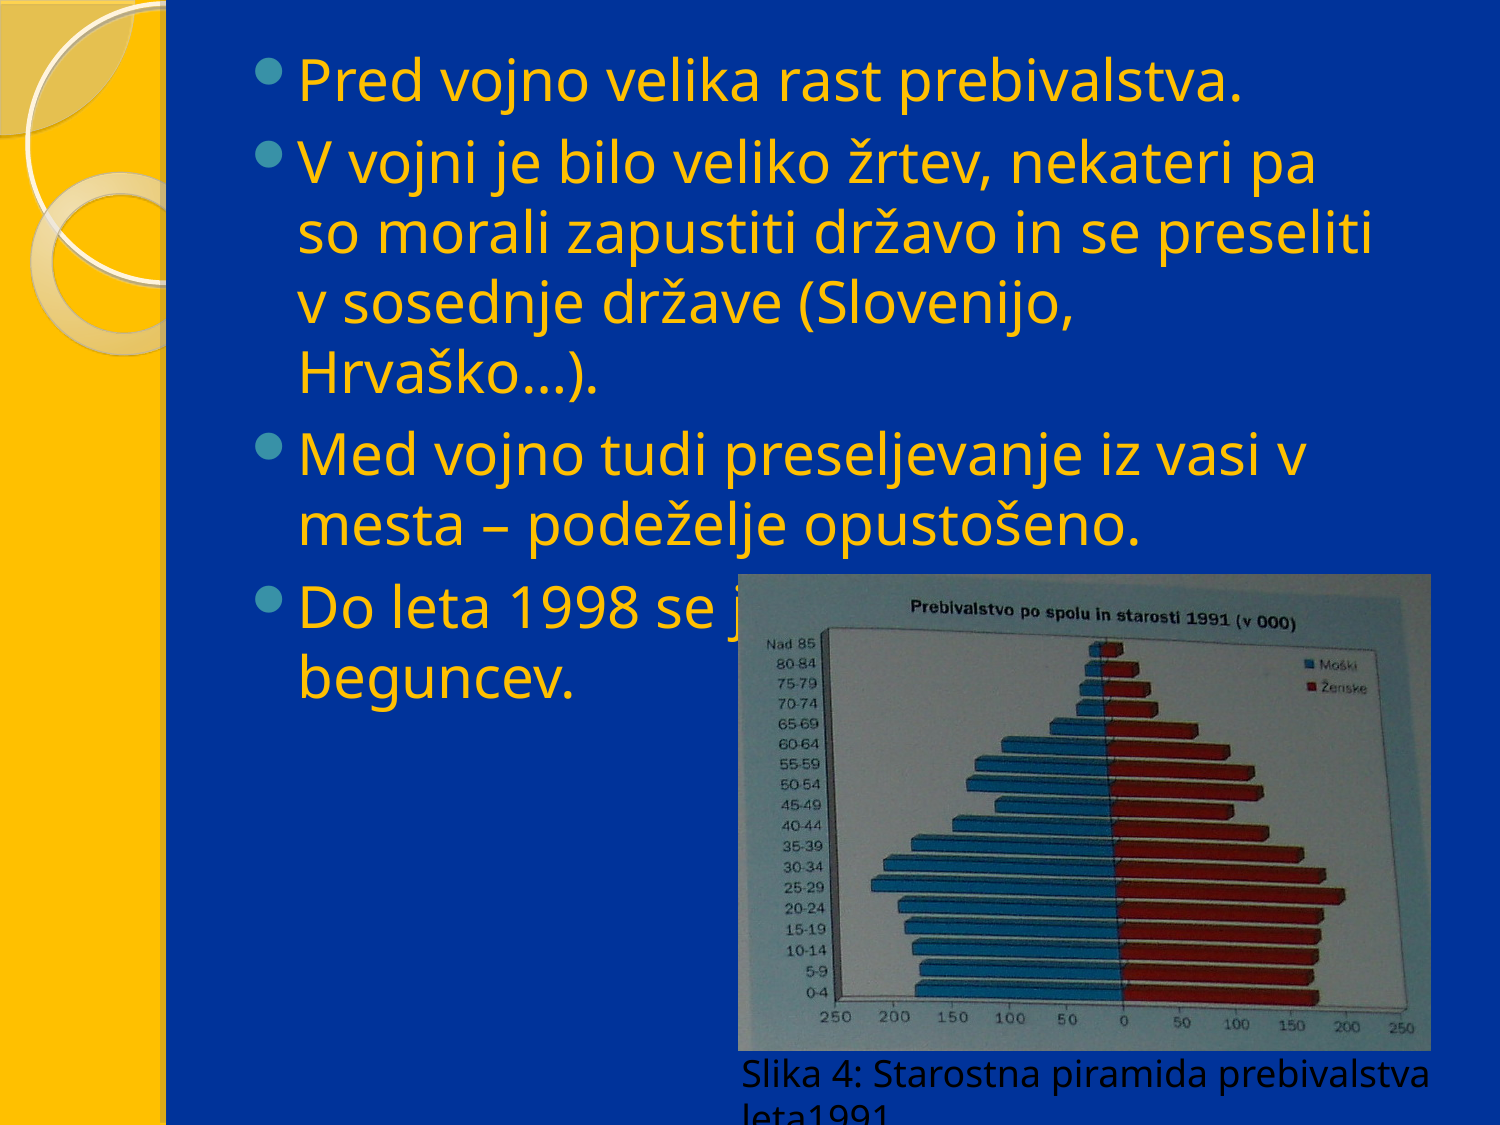

# Pred vojno velika rast prebivalstva.
V vojni je bilo veliko žrtev, nekateri pa so morali zapustiti državo in se preseliti v sosednje države (Slovenijo, Hrvaško…).
Med vojno tudi preseljevanje iz vasi v mesta – podeželje opustošeno.
Do leta 1998 se je v BiH vrnilo večina beguncev.
Slika 4: Starostna piramida prebivalstva leta1991